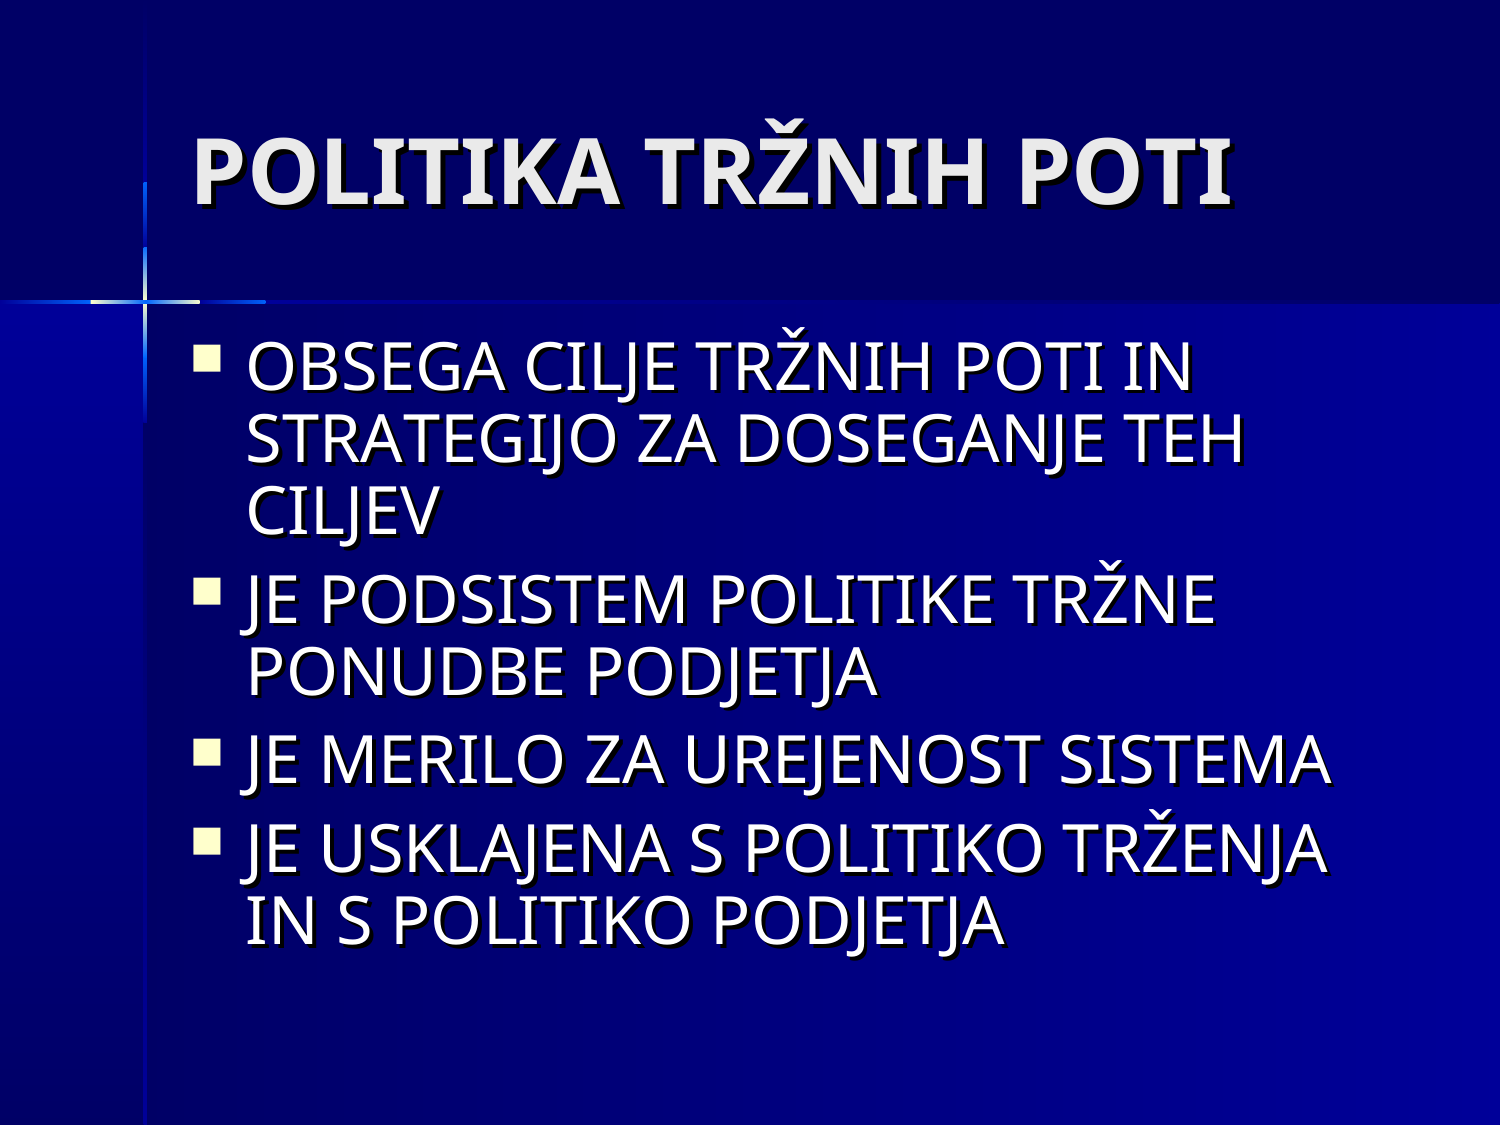

# POLITIKA TRŽNIH POTI
OBSEGA CILJE TRŽNIH POTI IN STRATEGIJO ZA DOSEGANJE TEH CILJEV
JE PODSISTEM POLITIKE TRŽNE PONUDBE PODJETJA
JE MERILO ZA UREJENOST SISTEMA
JE USKLAJENA S POLITIKO TRŽENJA IN S POLITIKO PODJETJA